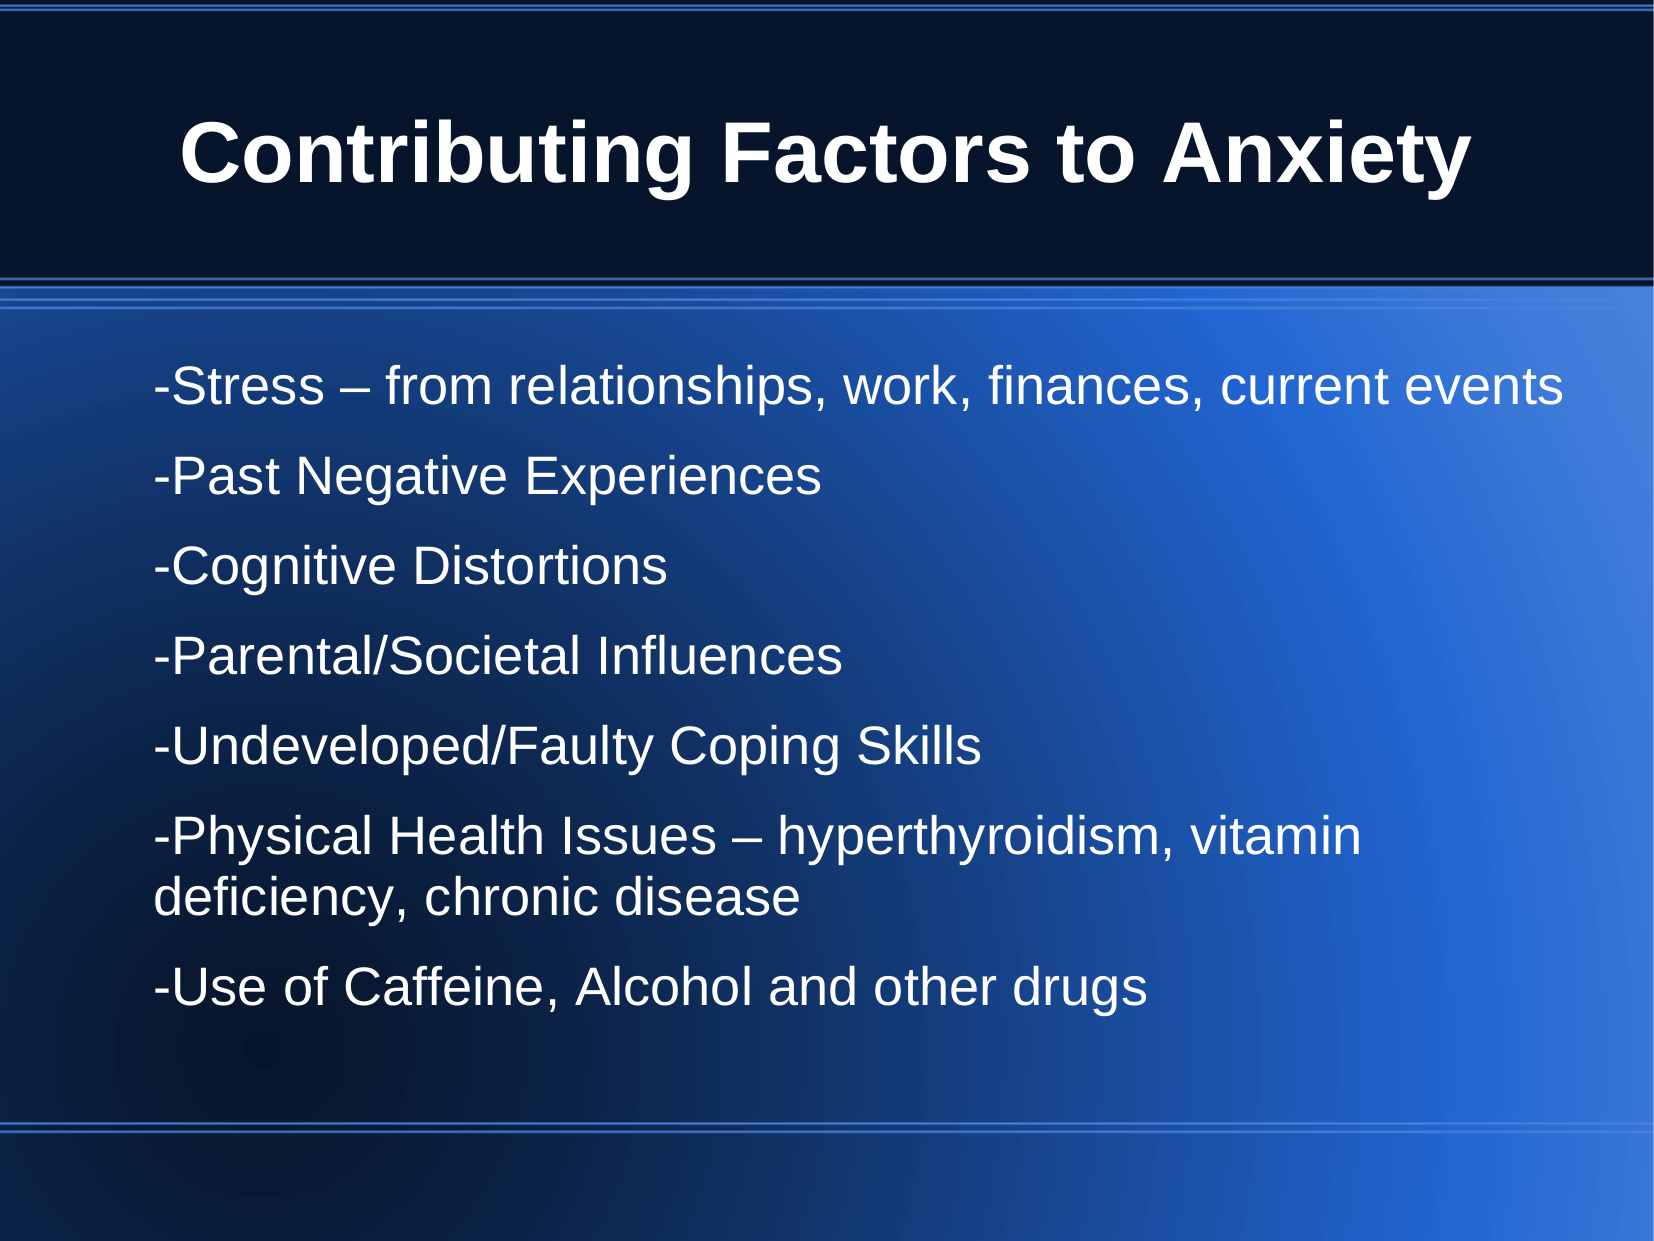

# Contributing Factors to Anxiety
-Stress – from relationships, work, finances, current events
-Past Negative Experiences
-Cognitive Distortions
-Parental/Societal Influences
-Undeveloped/Faulty Coping Skills
-Physical Health Issues – hyperthyroidism, vitamin deficiency, chronic disease
-Use of Caffeine, Alcohol and other drugs